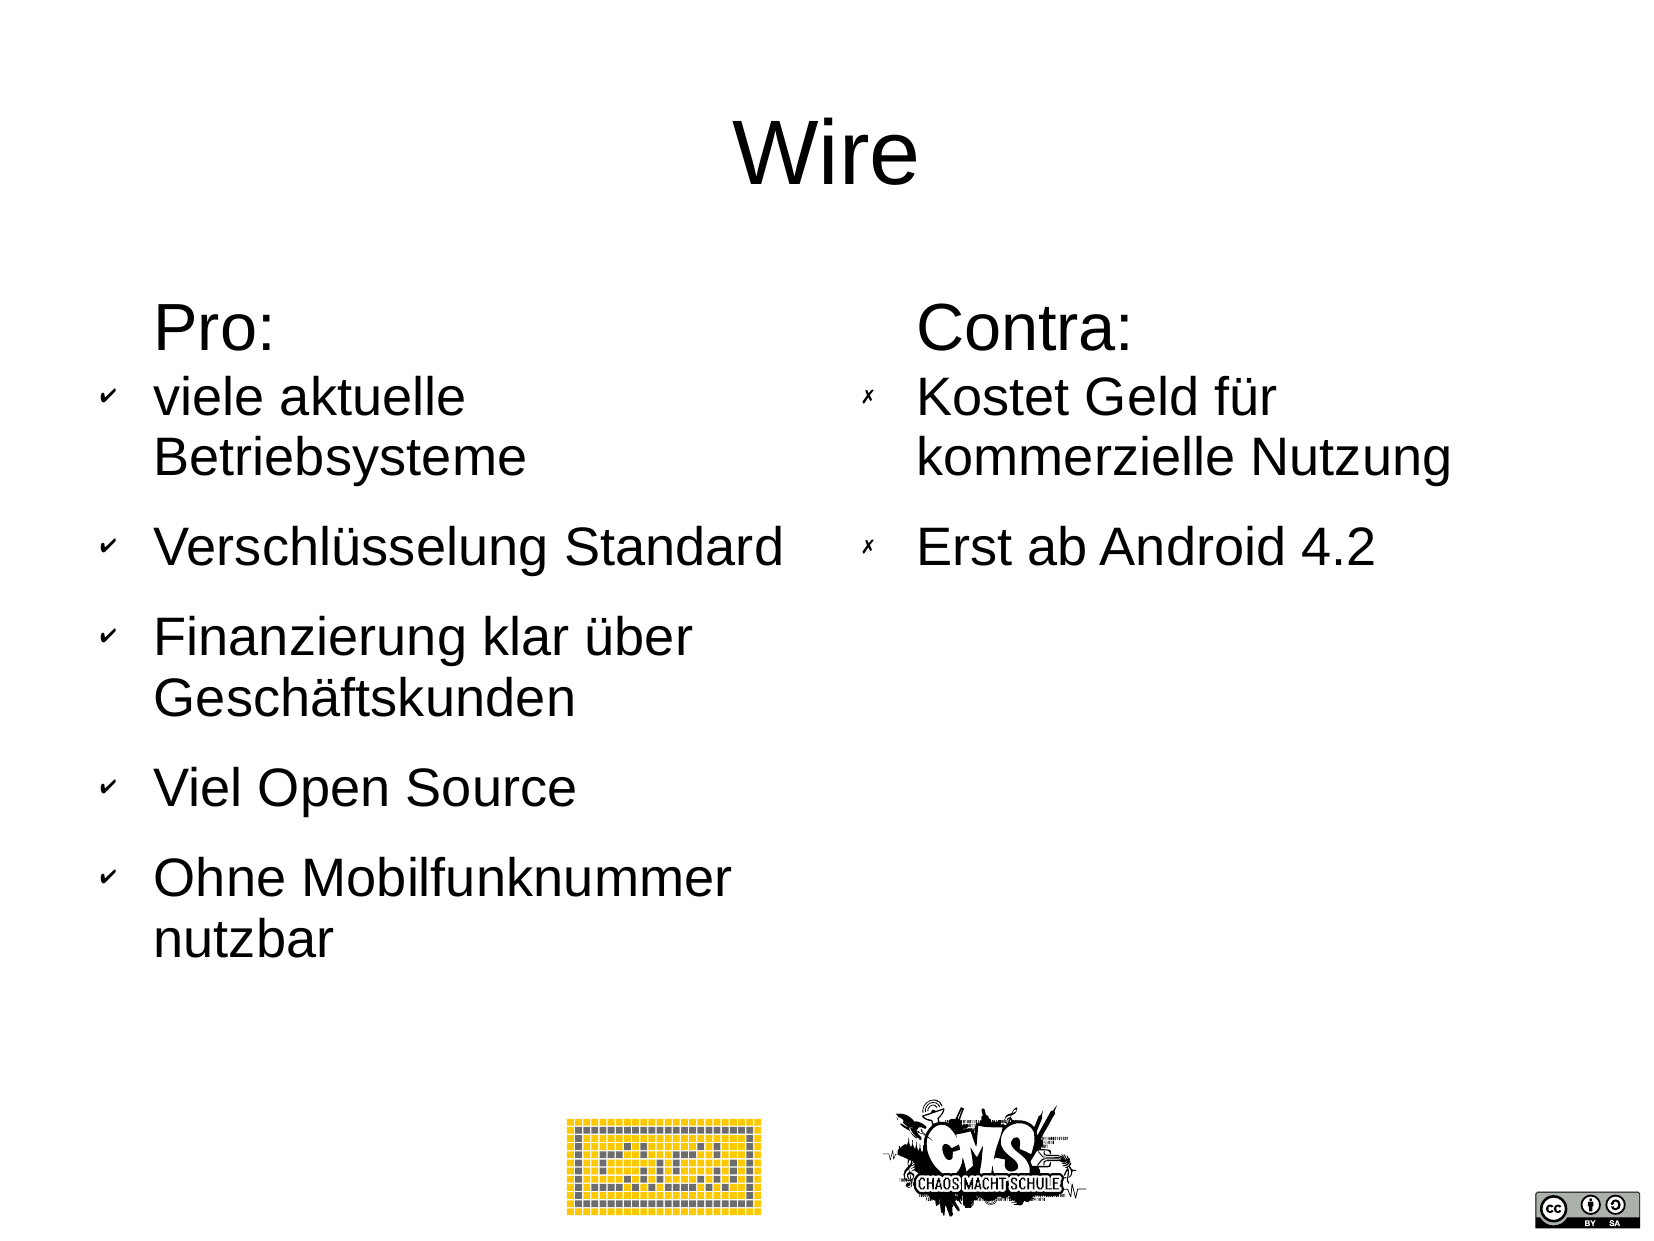

# Wire
Pro:
Contra:
viele aktuelle Betriebsysteme
Verschlüsselung Standard
Finanzierung klar über Geschäftskunden
Viel Open Source
Ohne Mobilfunknummer nutzbar
Kostet Geld für kommerzielle Nutzung
Erst ab Android 4.2